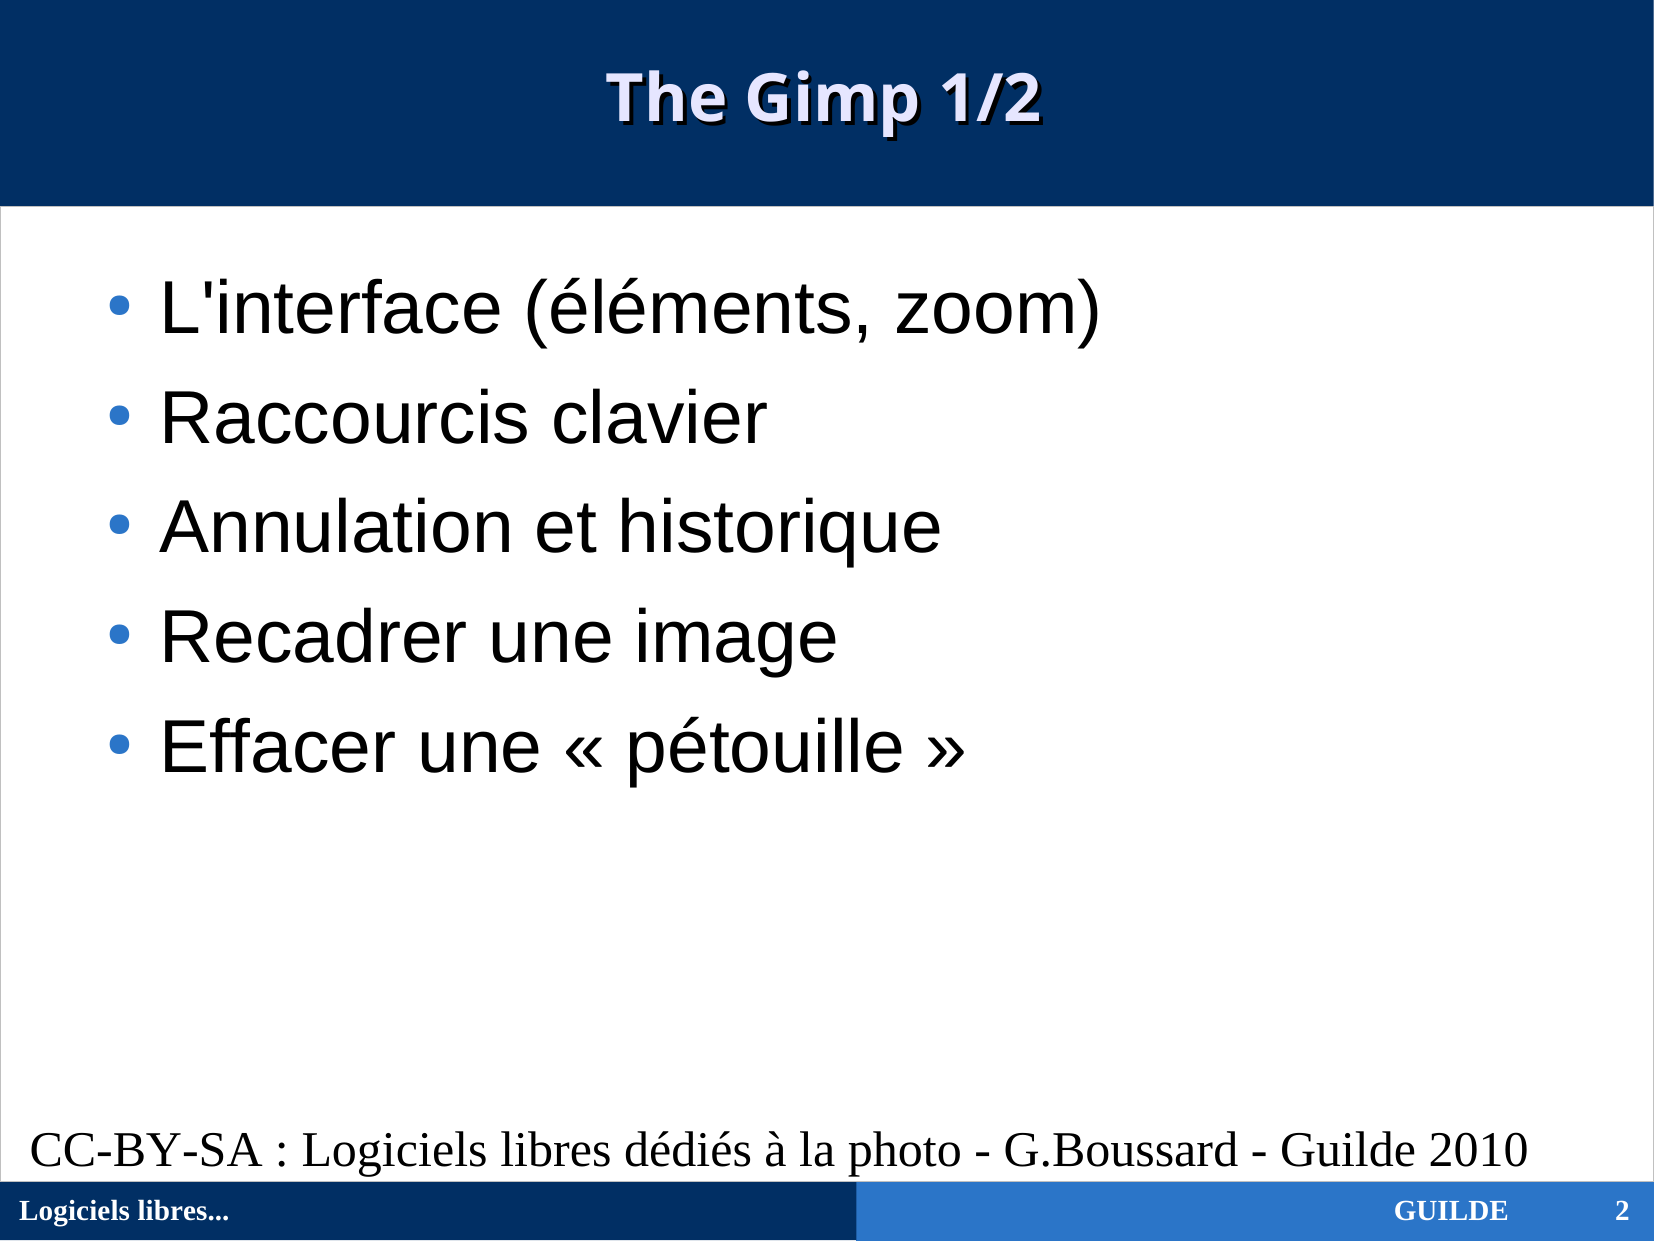

# The Gimp 1/2
L'interface (éléments, zoom)
Raccourcis clavier
Annulation et historique
Recadrer une image
Effacer une « pétouille »
CC-BY-SA : Logiciels libres dédiés à la photo - G.Boussard - Guilde 2010
2